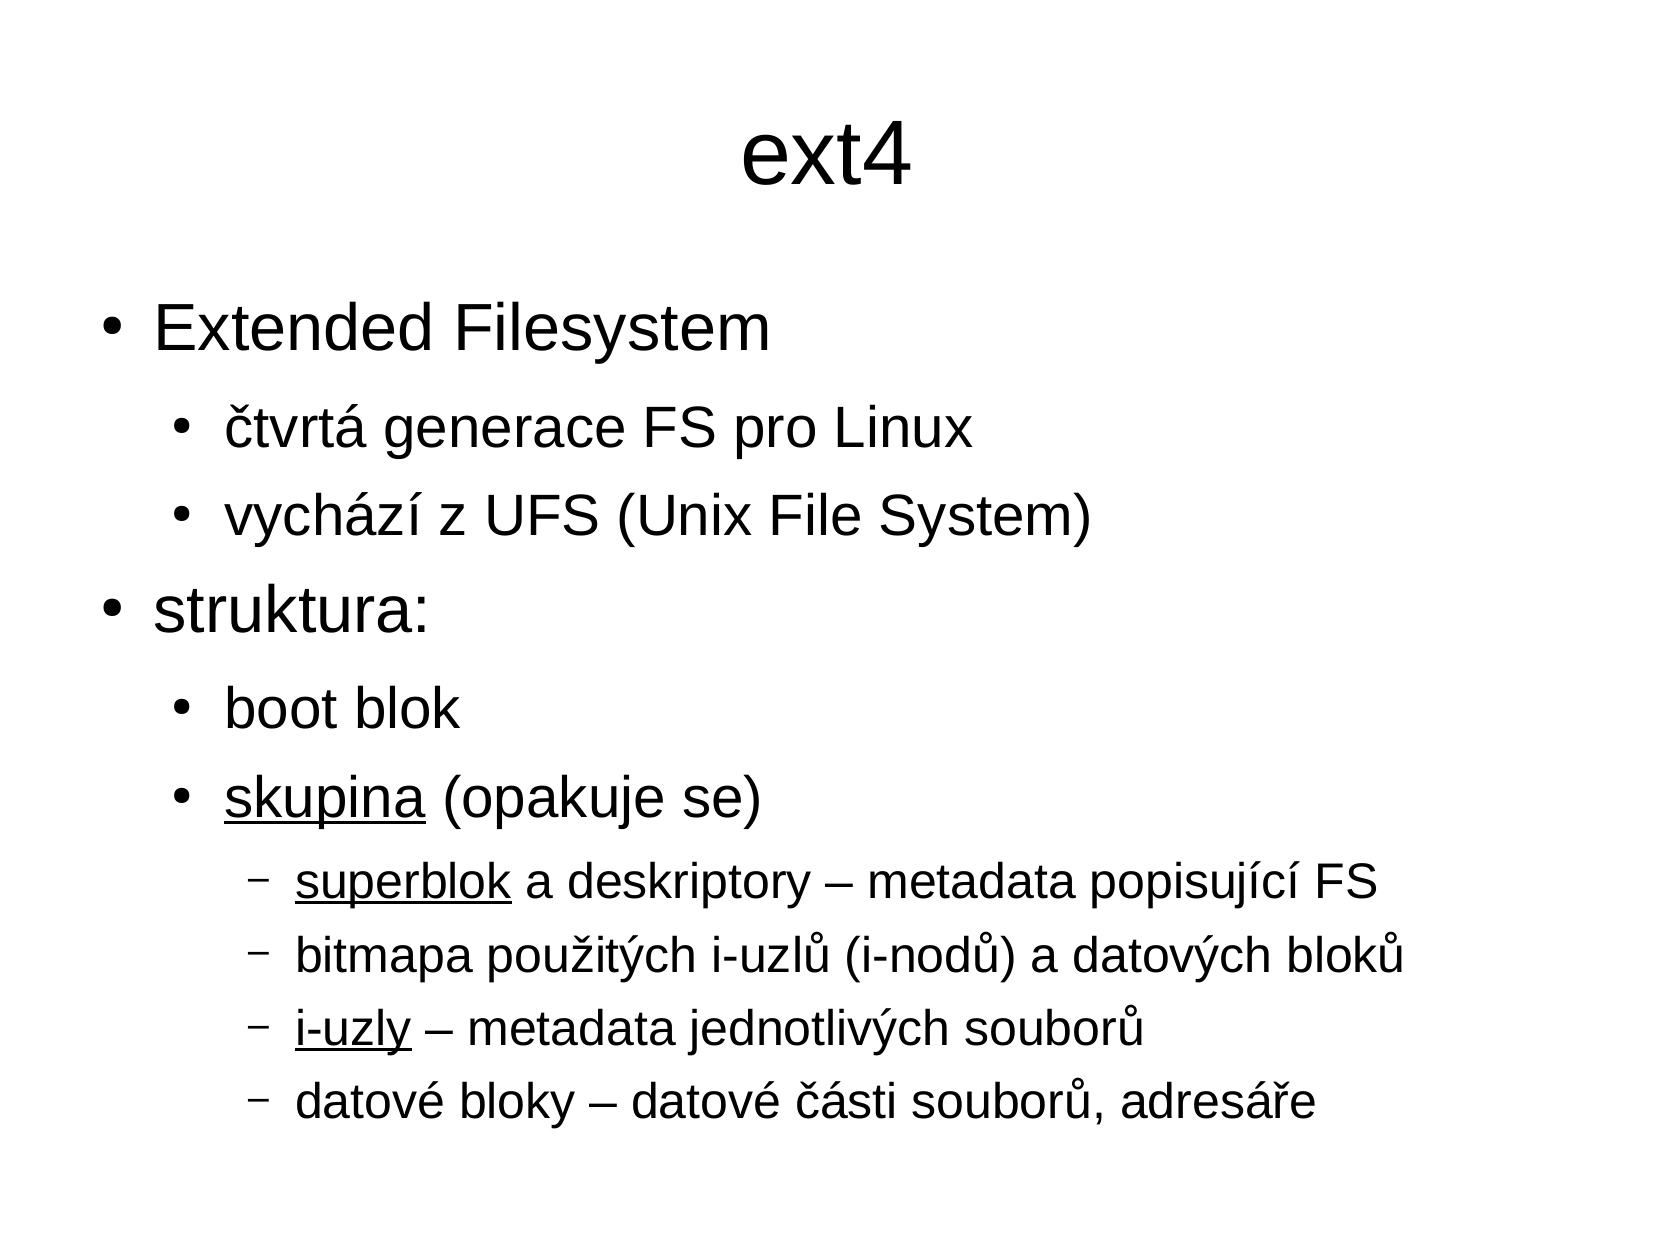

# ext4
Extended Filesystem
čtvrtá generace FS pro Linux
vychází z UFS (Unix File System)
struktura:
boot blok
skupina (opakuje se)
superblok a deskriptory – metadata popisující FS
bitmapa použitých i-uzlů (i-nodů) a datových bloků
i-uzly – metadata jednotlivých souborů
datové bloky – datové části souborů, adresáře